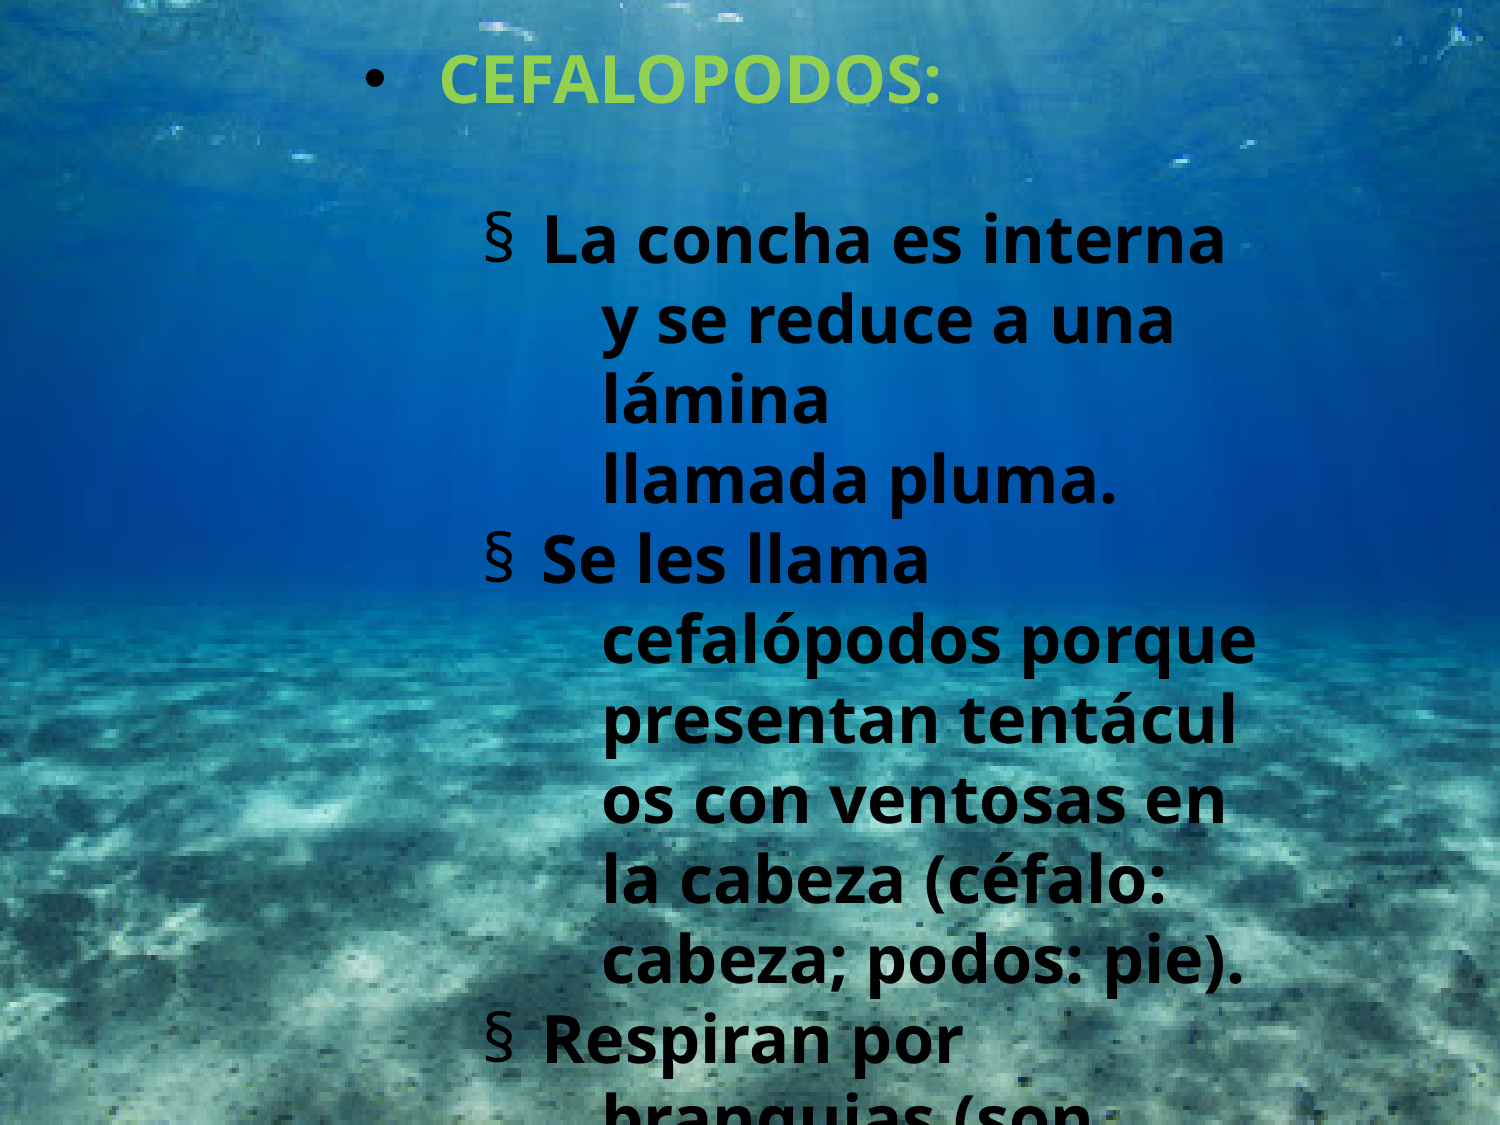

CEFALOPODOS:
La concha es interna y se reduce a una lámina llamada pluma.
Se les llama cefalópodos porque presentan tentáculos con ventosas en la cabeza (céfalo: cabeza; podos: pie).
Respiran por branquias (son marinos).
Son carnívoros